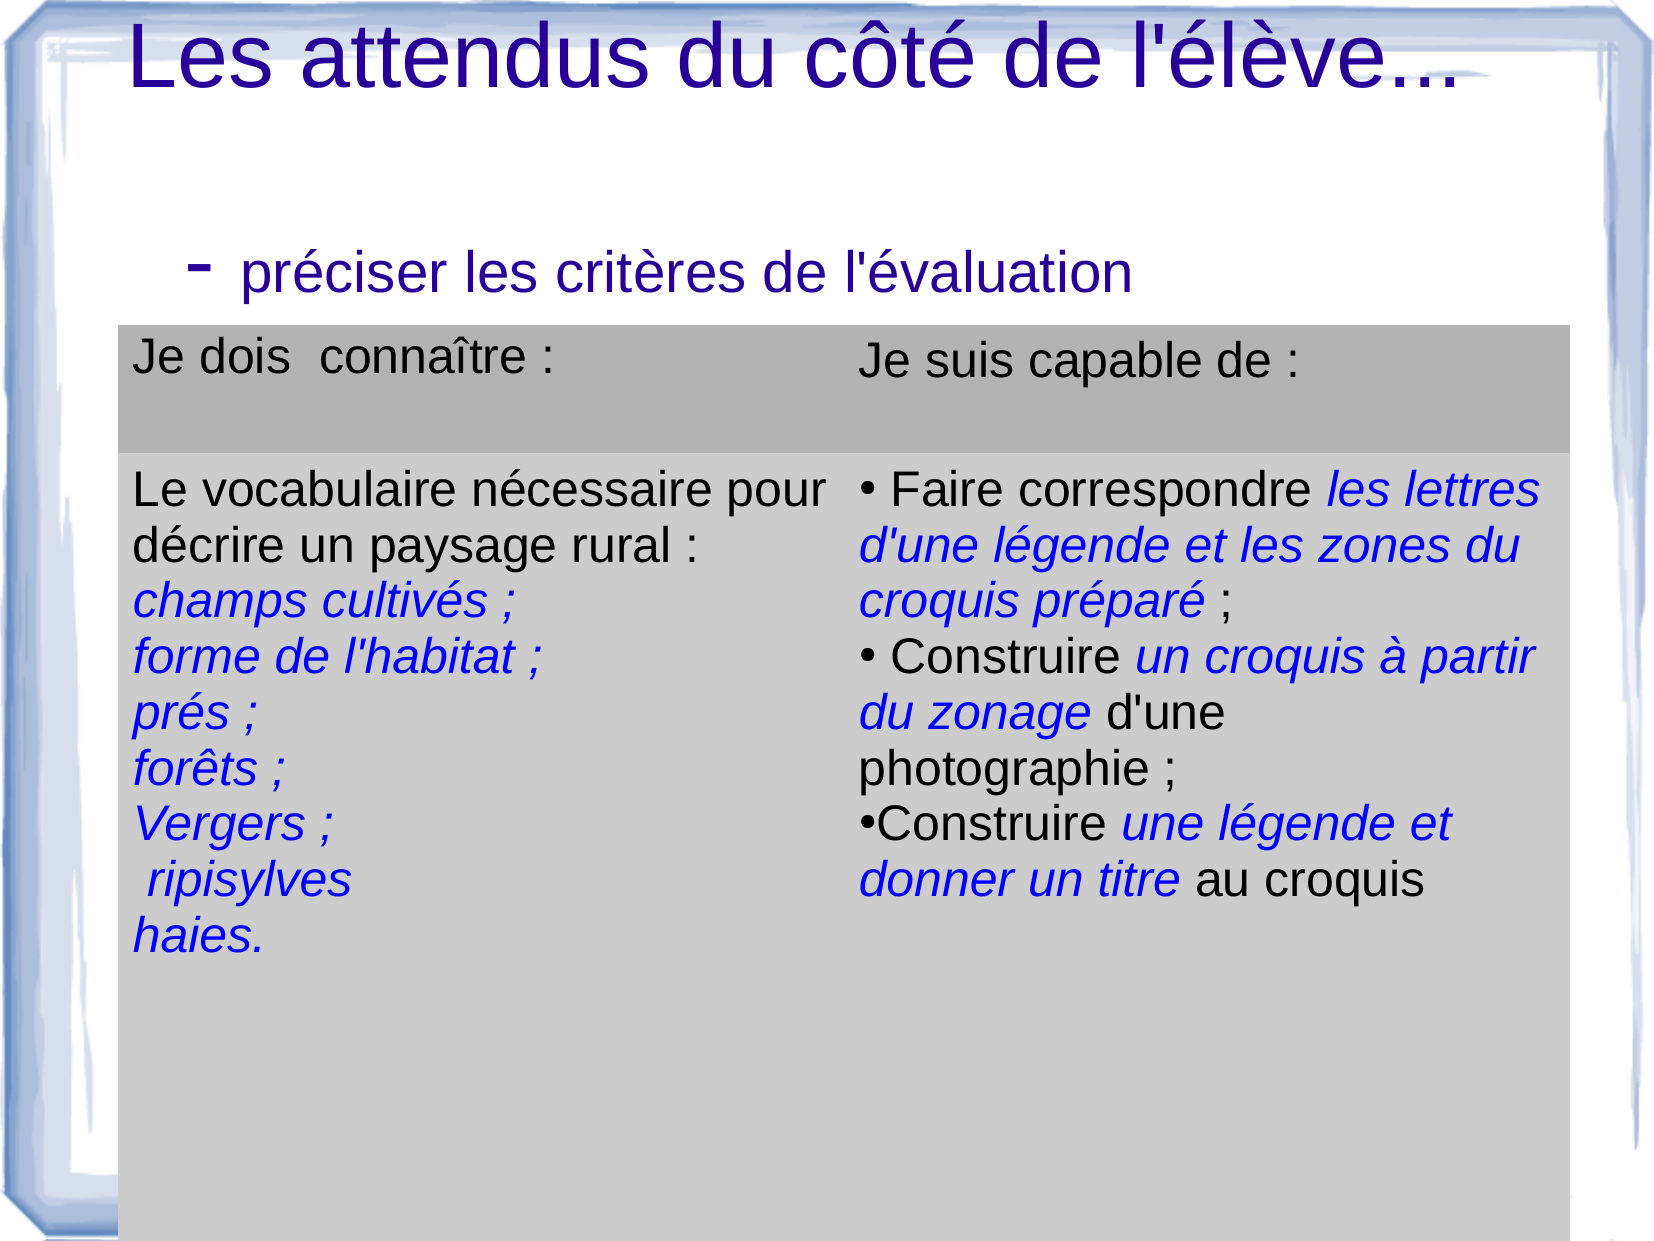

# Les attendus du côté de l'élève... - préciser les critères de l'évaluation
| Je dois connaître : | Je suis capable de : |
| --- | --- |
| Le vocabulaire nécessaire pour décrire un paysage rural : champs cultivés ; forme de l'habitat ; prés ; forêts ; Vergers ; ripisylves haies. | Faire correspondre les lettres d'une légende et les zones du croquis préparé ; Construire un croquis à partir du zonage d'une photographie ; Construire une légende et donner un titre au croquis |